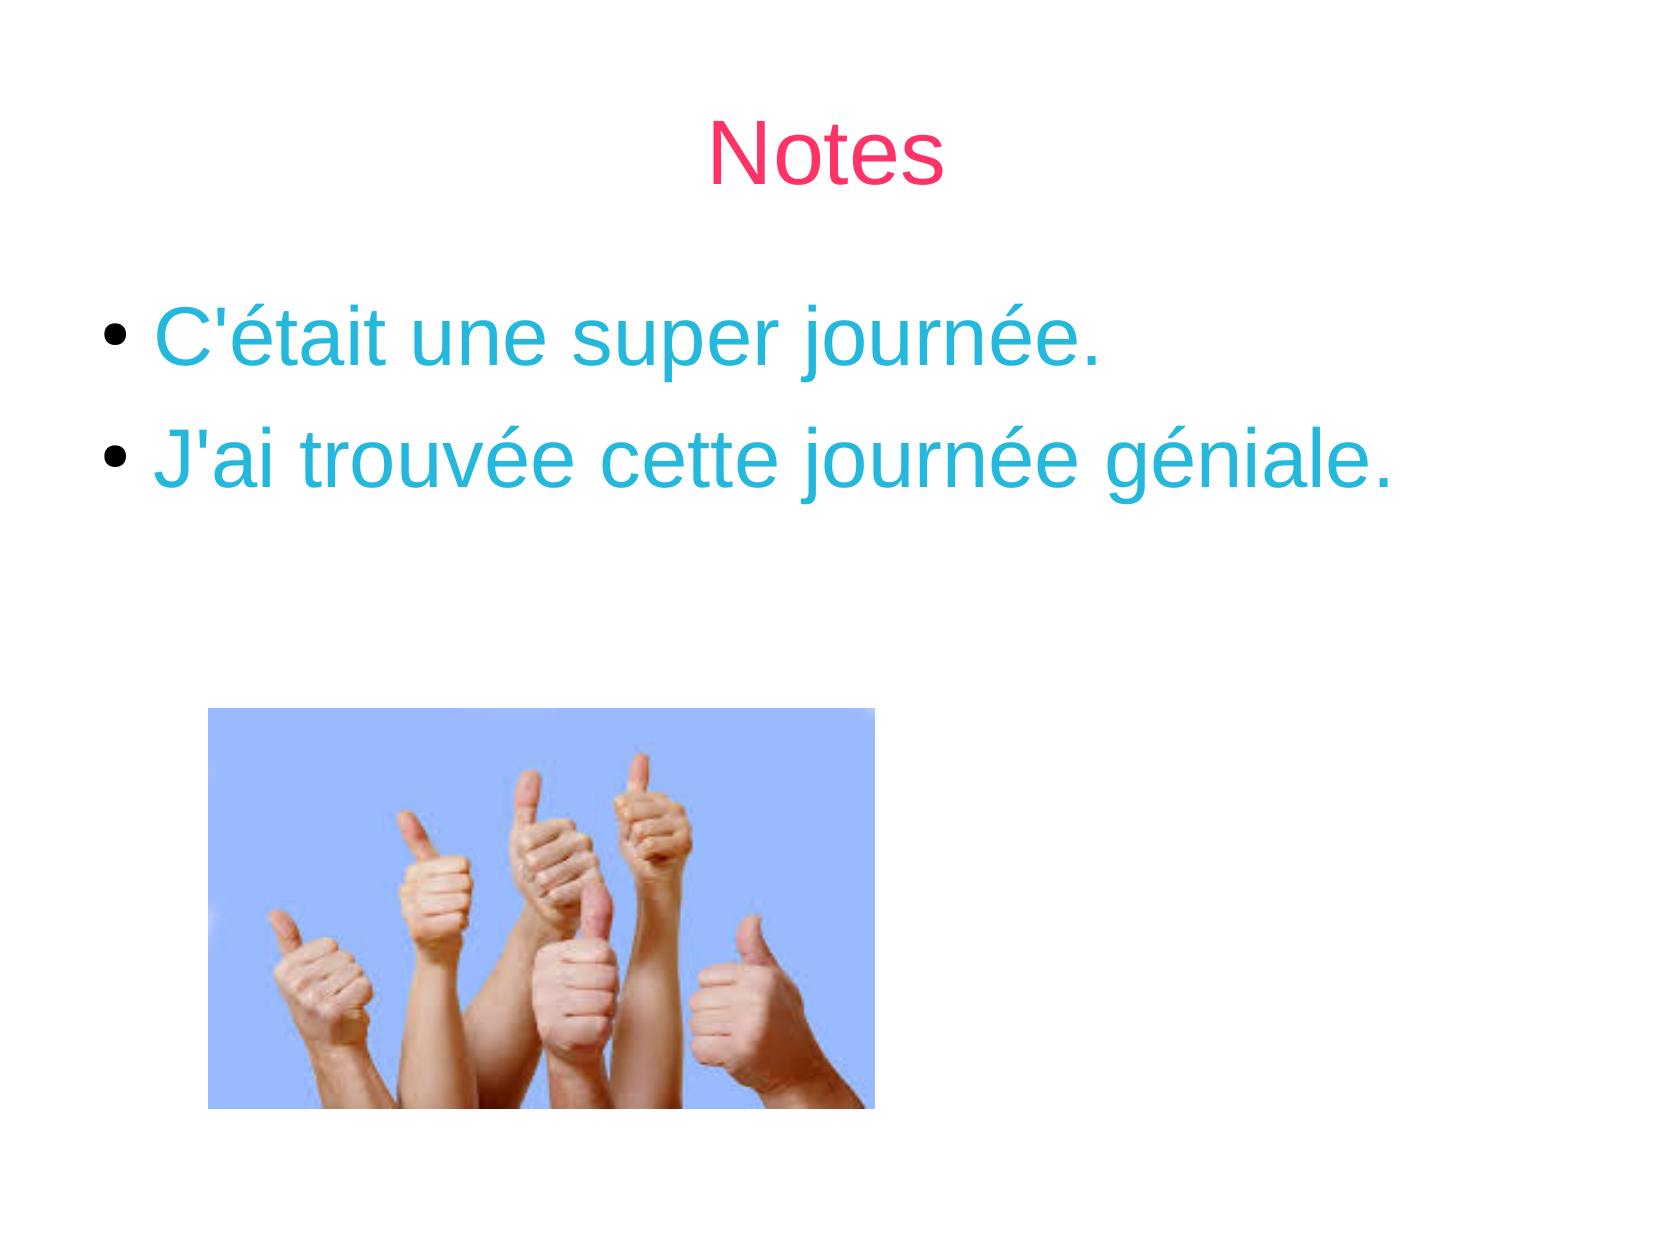

# Notes
C'était une super journée.
J'ai trouvée cette journée géniale.